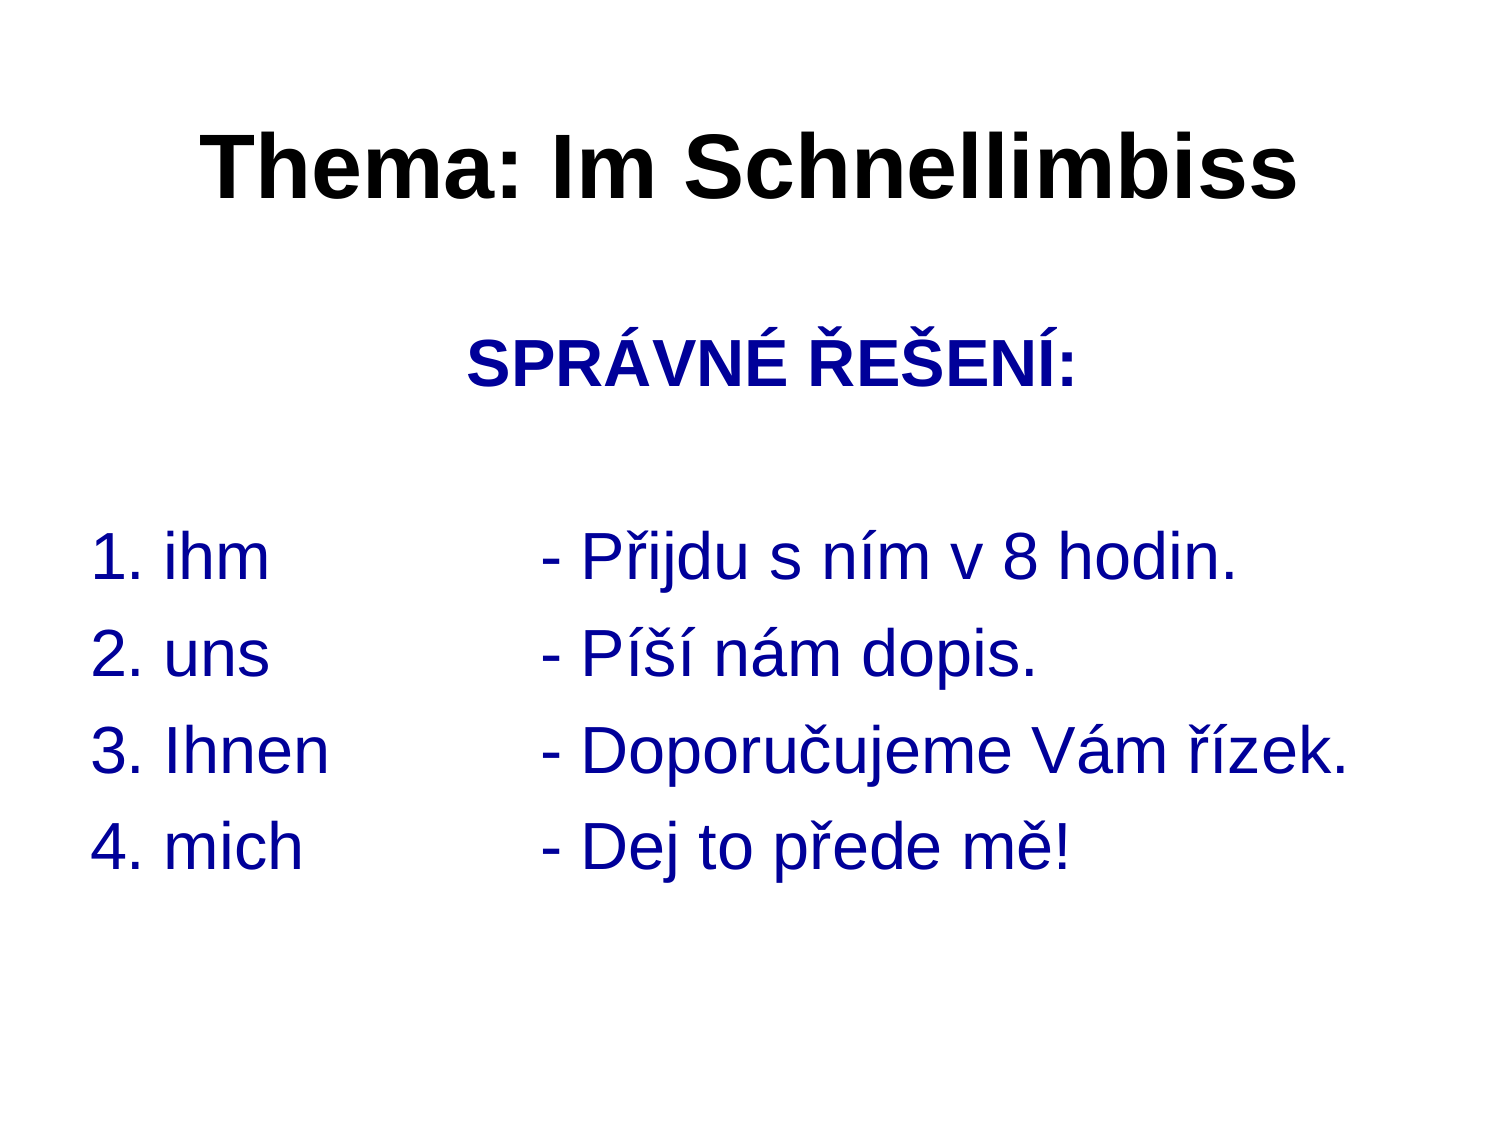

# Thema: Im Schnellimbiss
SPRÁVNÉ ŘEŠENÍ:
1. ihm 		- Přijdu s ním v 8 hodin.
2. uns		- Píší nám dopis.
3. Ihnen		- Doporučujeme Vám řízek.
4. mich		- Dej to přede mě!